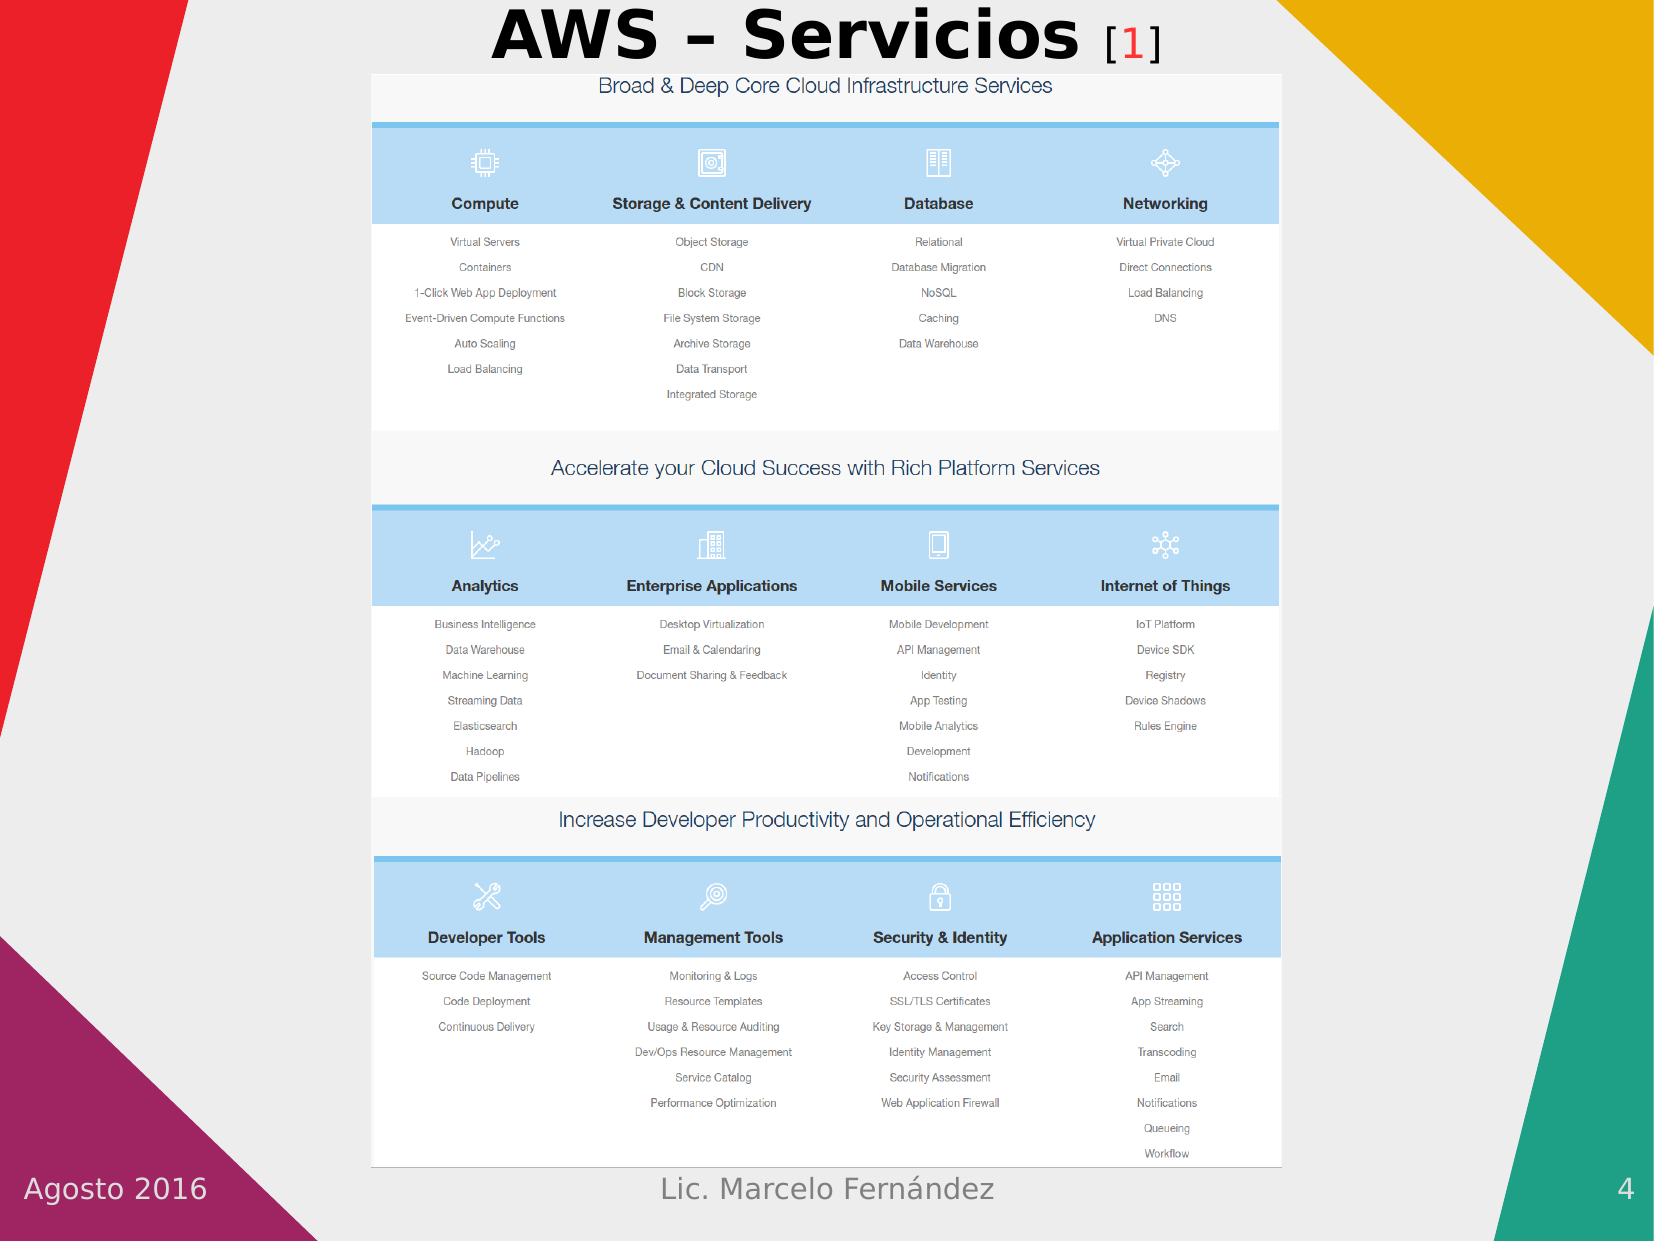

# AWS – Servicios [1]
Agosto 2016
Lic. Marcelo Fernández
4